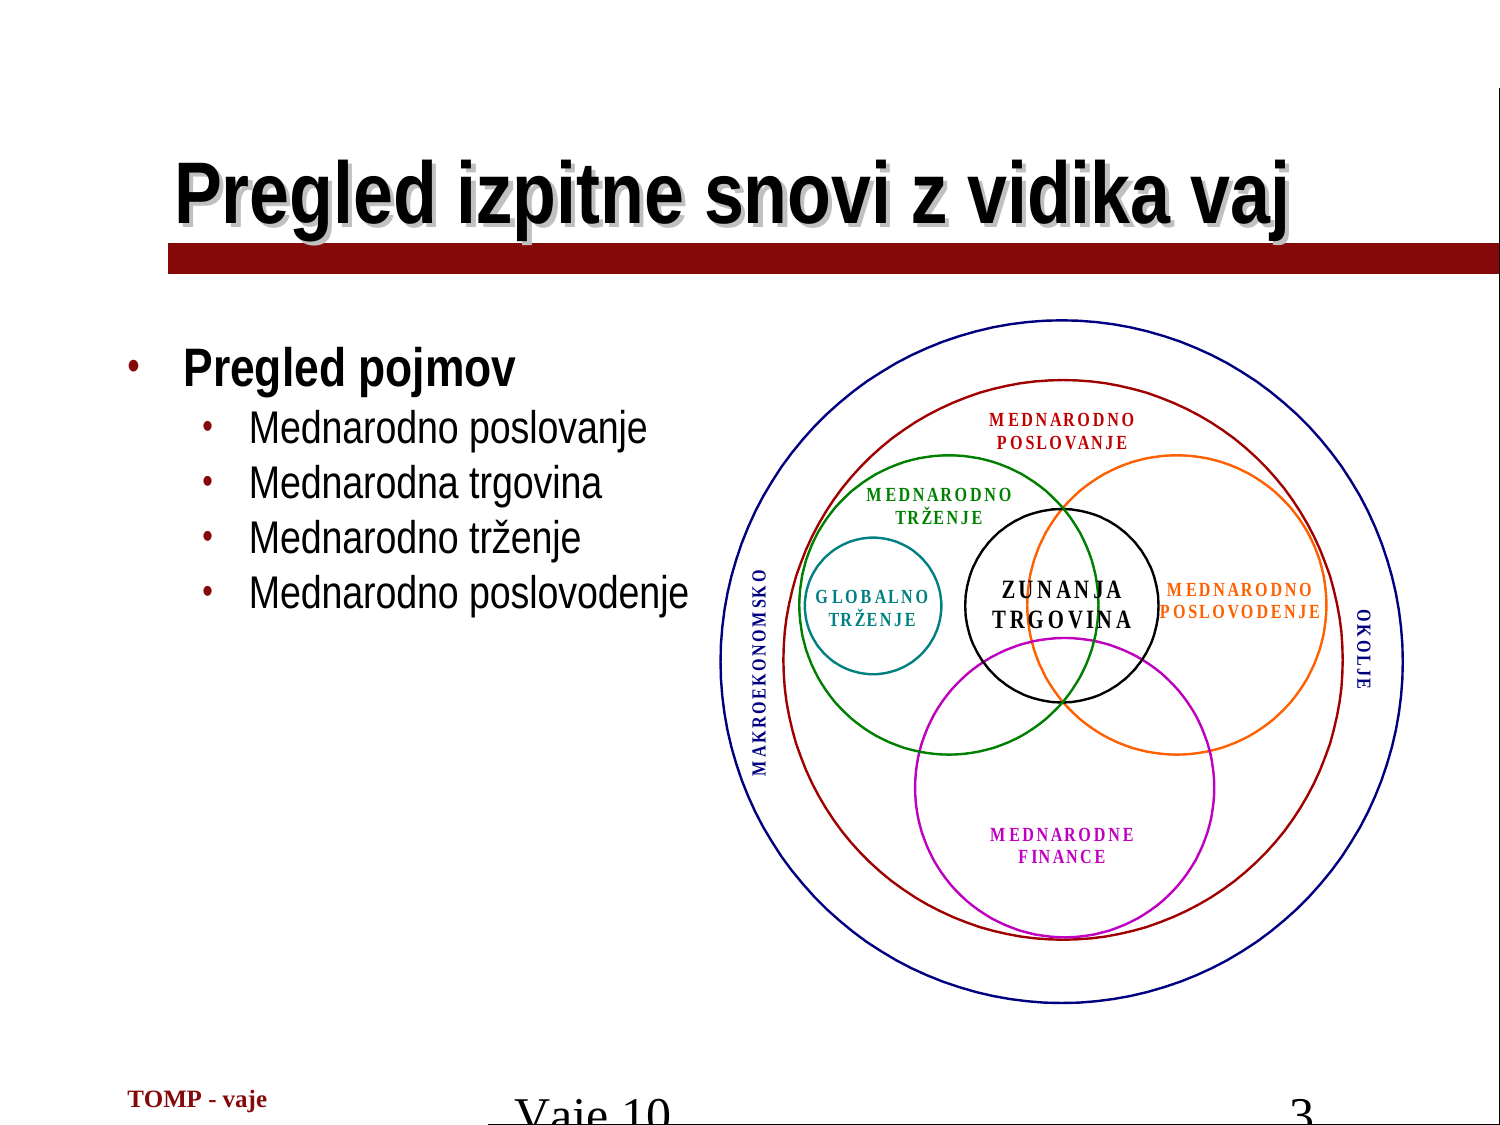

# Pregled izpitne snovi z vidika vaj
Pregled pojmov
Mednarodno poslovanje
Mednarodna trgovina
Mednarodno trženje
Mednarodno poslovodenje
Vaje 5
3